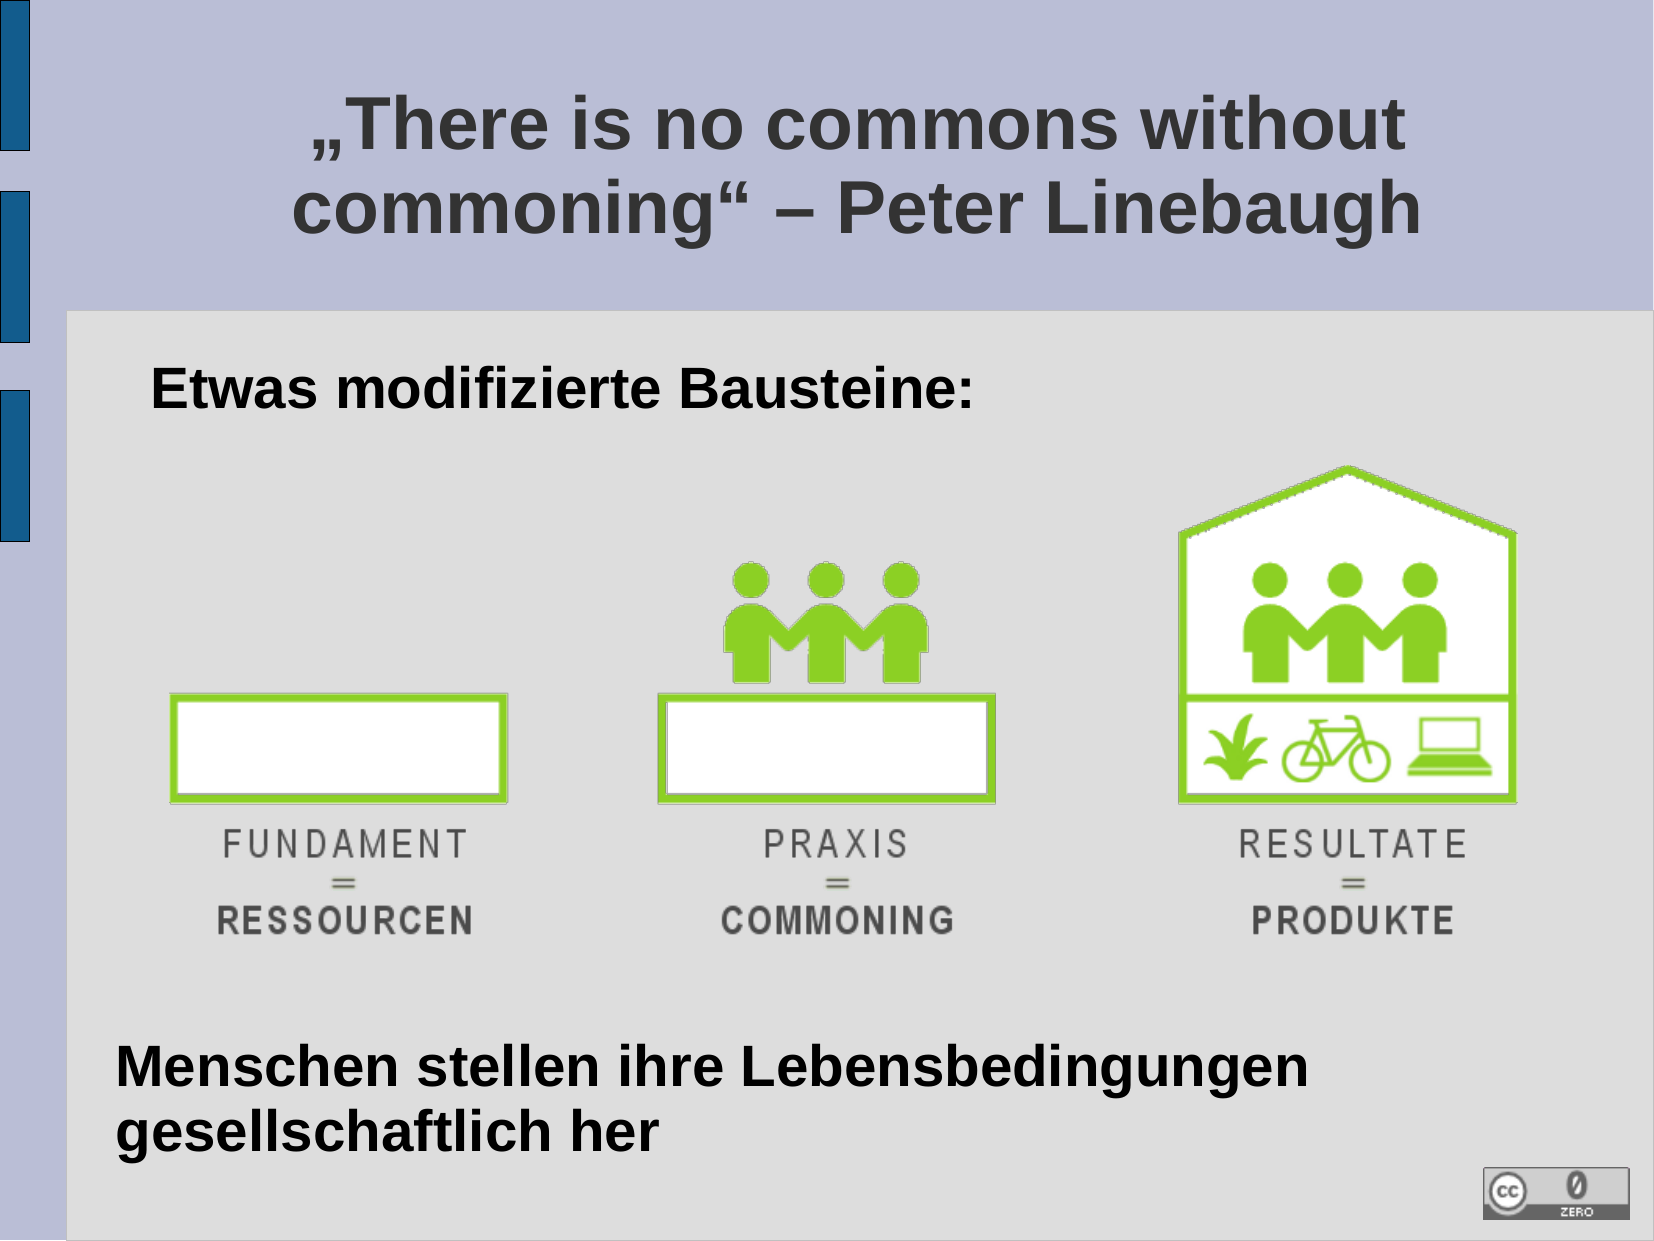

# „There is no commons without commoning“ – Peter Linebaugh
Etwas modifizierte Bausteine:
Menschen stellen ihre Lebensbedingungen gesellschaftlich her